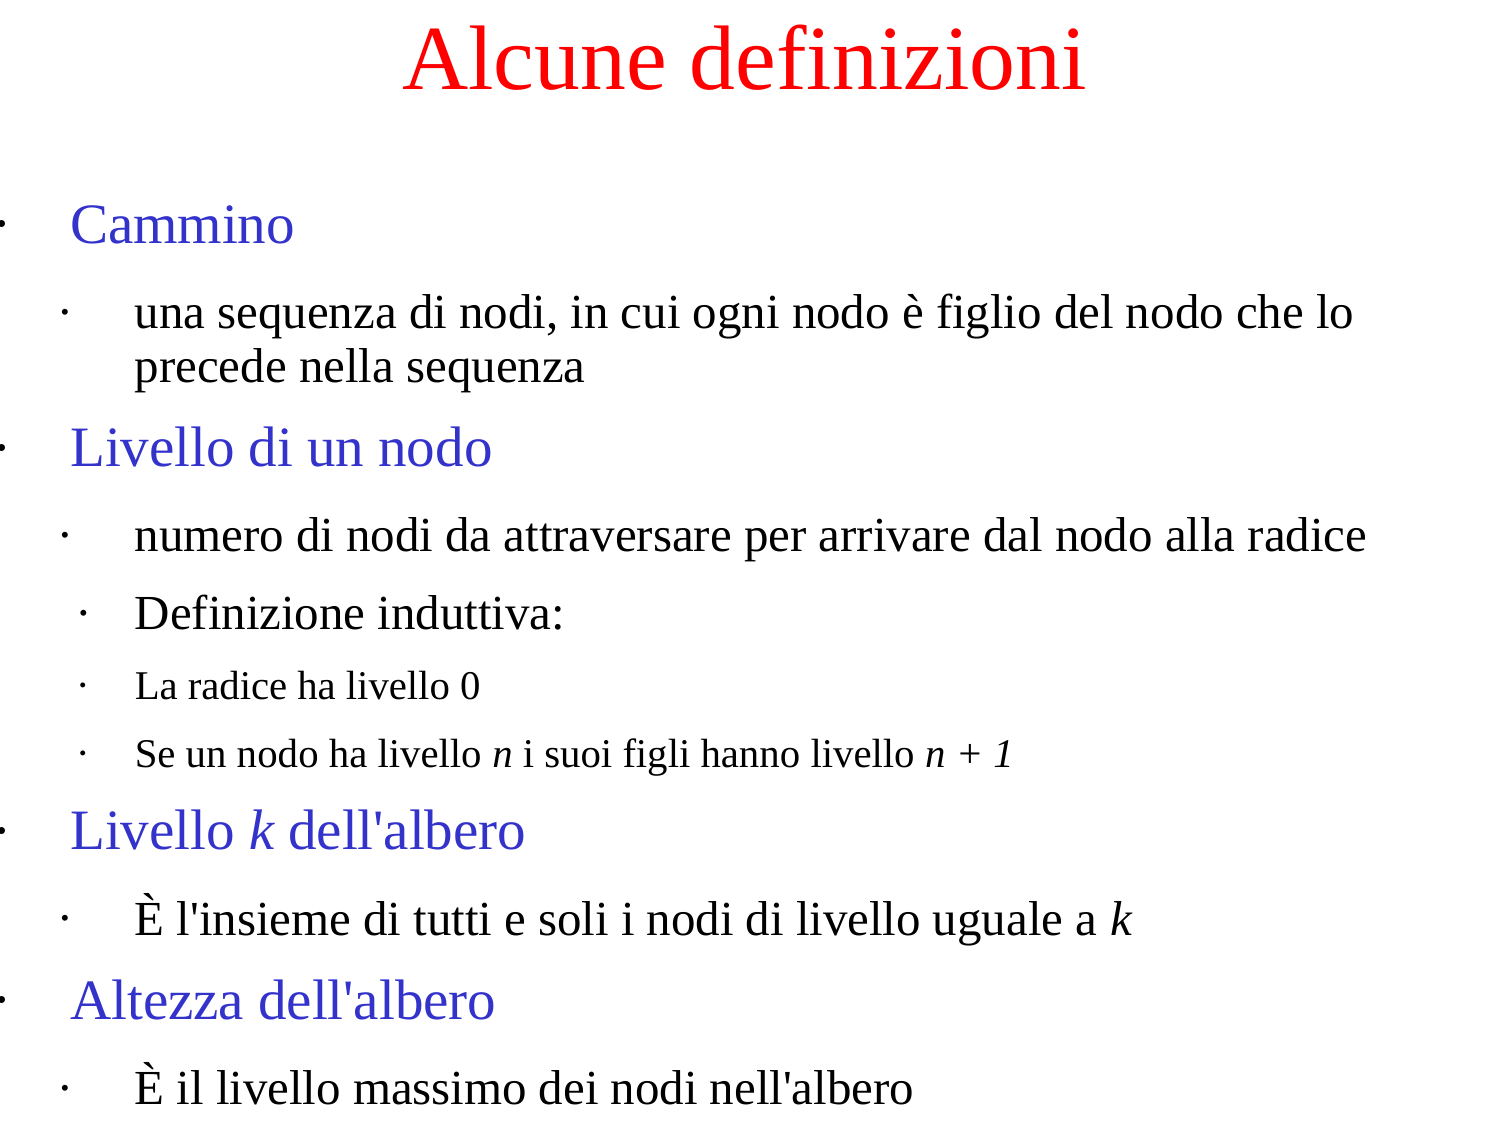

# Alcune definizioni
Cammino
una sequenza di nodi, in cui ogni nodo è figlio del nodo che lo precede nella sequenza
Livello di un nodo
numero di nodi da attraversare per arrivare dal nodo alla radice
Definizione induttiva:
La radice ha livello 0
Se un nodo ha livello n i suoi figli hanno livello n + 1
Livello k dell'albero
È l'insieme di tutti e soli i nodi di livello uguale a k
Altezza dell'albero
È il livello massimo dei nodi nell'albero